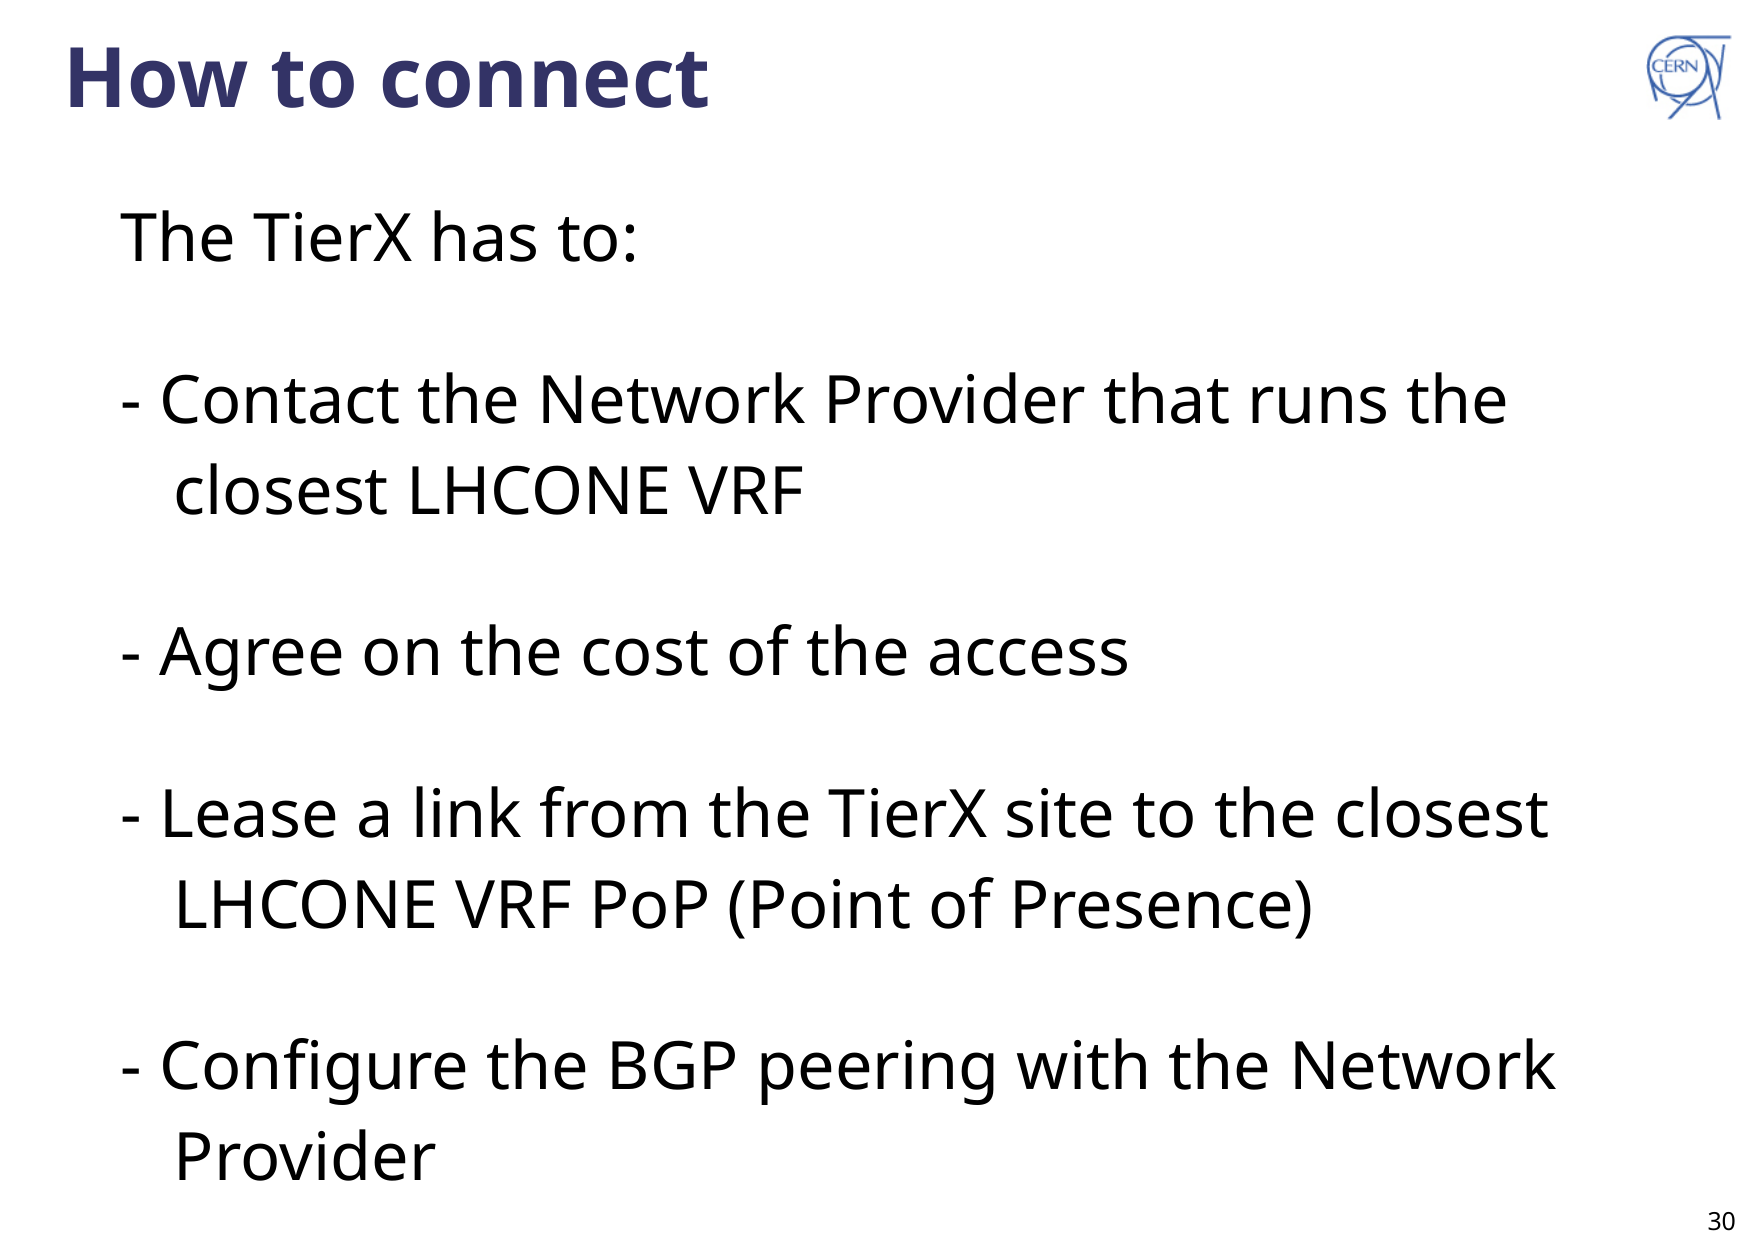

# How to connect
The TierX has to:
- Contact the Network Provider that runs the closest LHCONE VRF
- Agree on the cost of the access
- Lease a link from the TierX site to the closest LHCONE VRF PoP (Point of Presence)
- Configure the BGP peering with the Network Provider
30